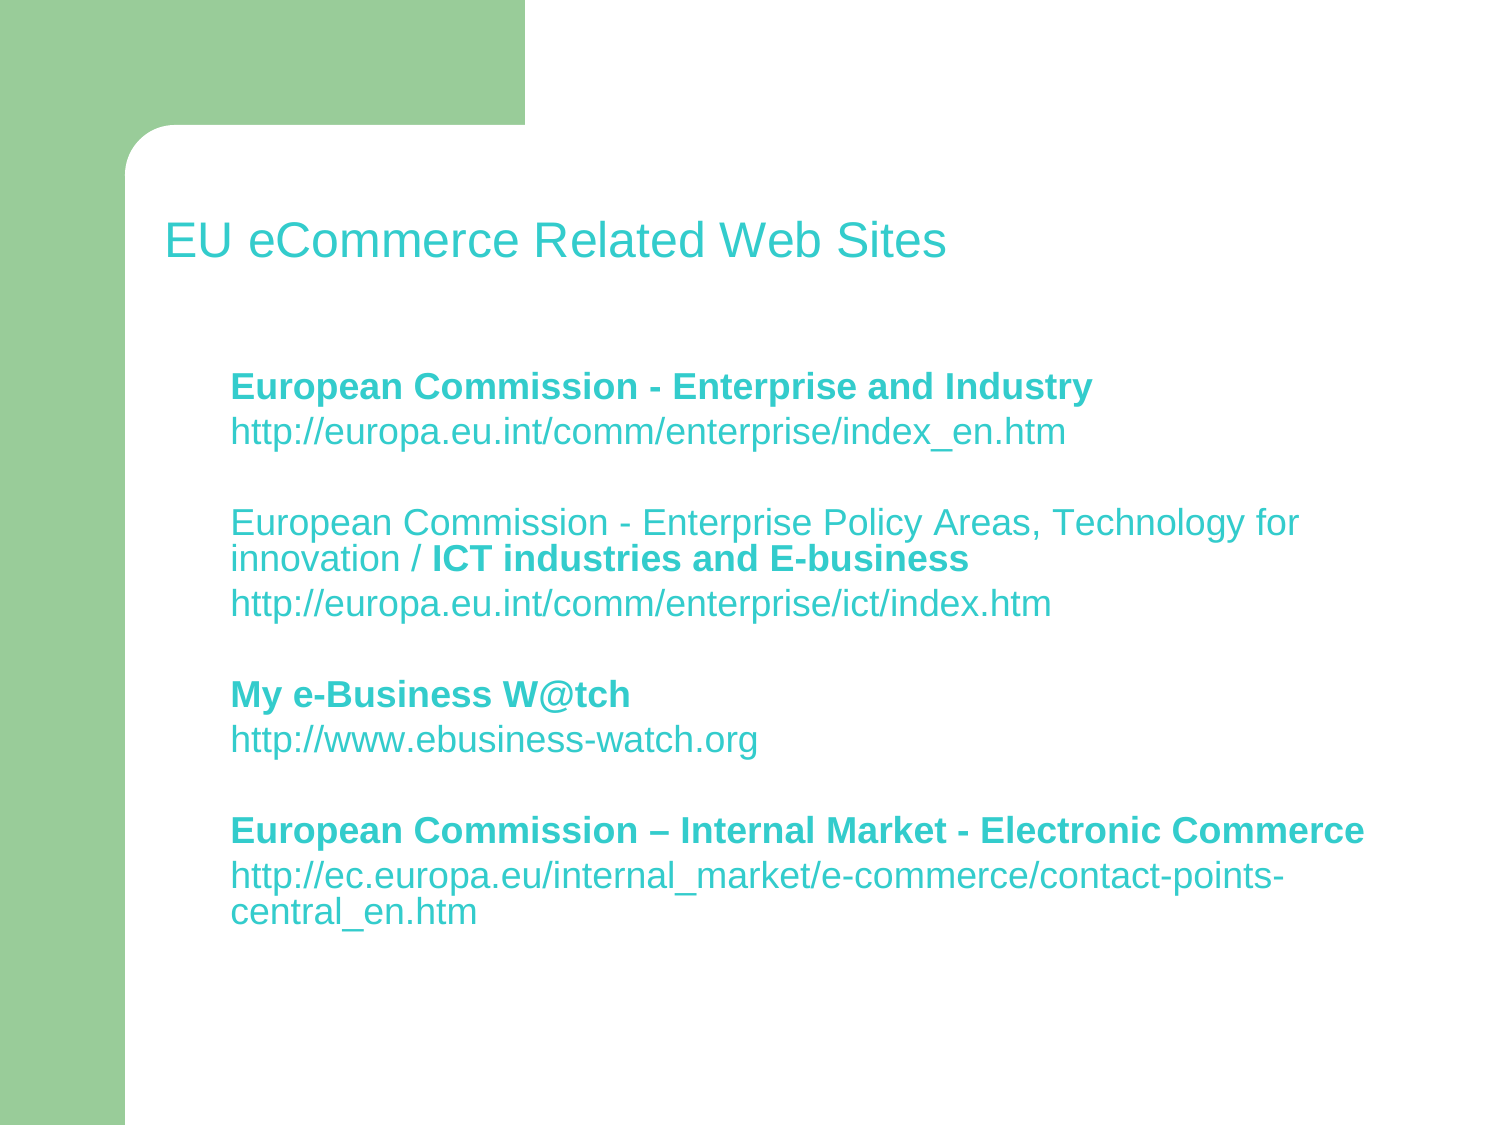

# EU eCommerce Related Web Sites
	European Commission - Enterprise and Industry
	http://europa.eu.int/comm/enterprise/index_en.htm
	European Commission - Enterprise Policy Areas, Technology for innovation / ICT industries and E-business
	http://europa.eu.int/comm/enterprise/ict/index.htm
	My e-Business W@tch
	http://www.ebusiness-watch.org
	European Commission – Internal Market - Electronic Commerce
	http://ec.europa.eu/internal_market/e-commerce/contact-points-central_en.htm